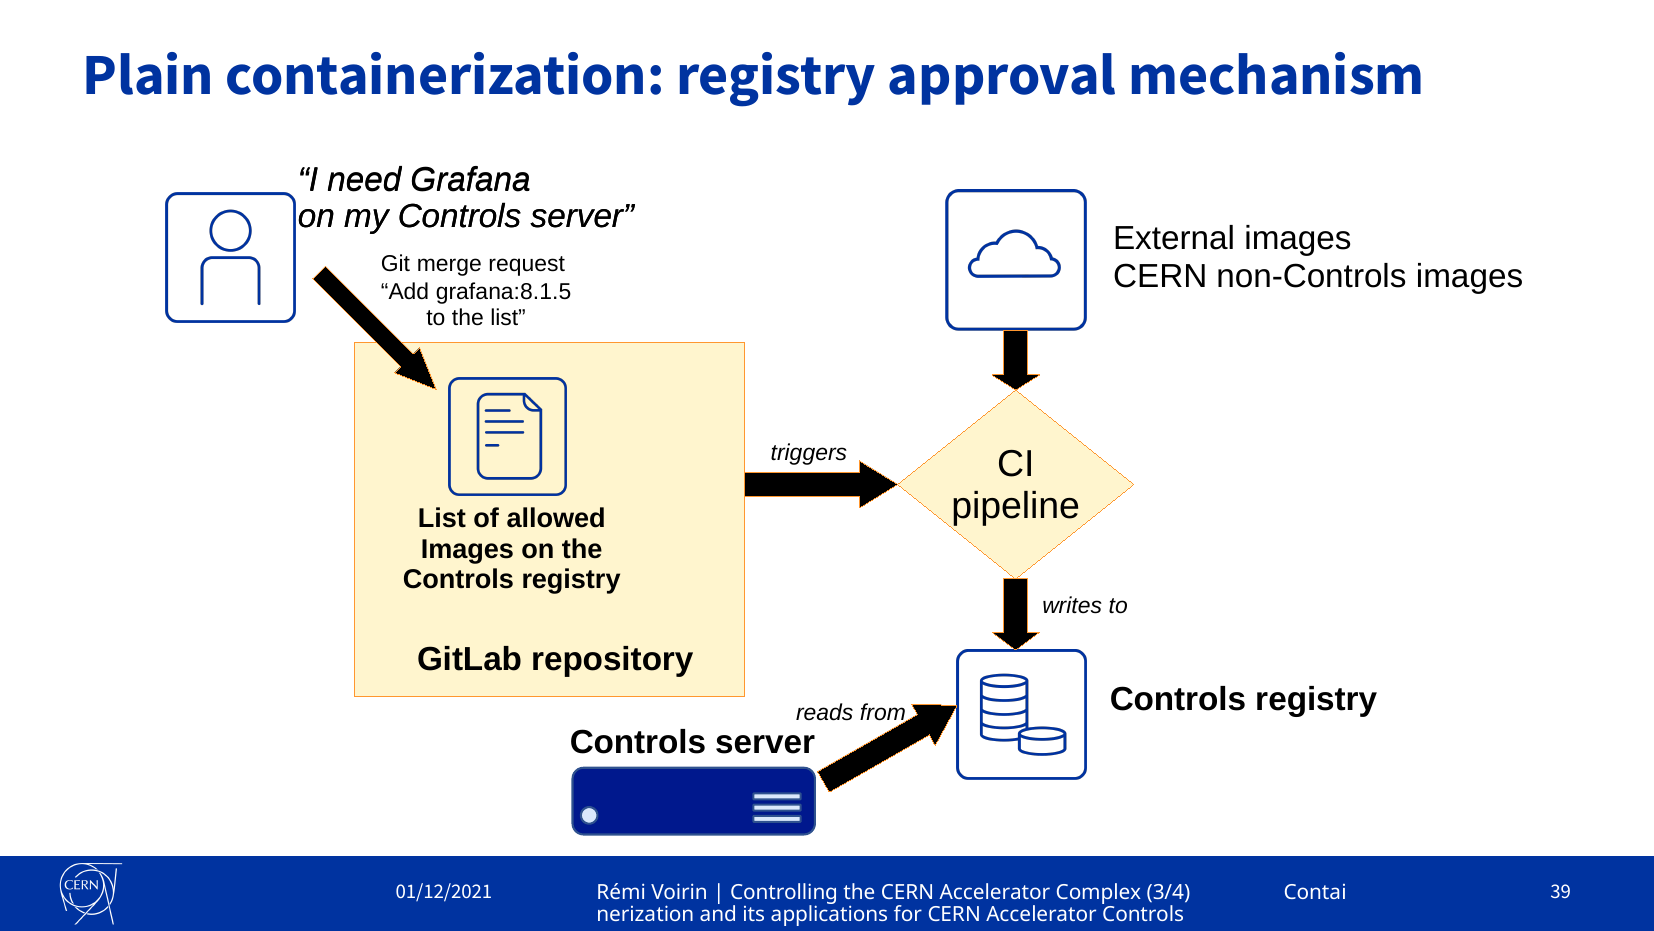

# Plain containerization: registry approval mechanism
“I need Grafana
on my Controls server”
“I need Grafana
on my Controls server”
External images
CERN non-Controls images
Git merge request
“Add grafana:8.1.5
to the list”
CI
pipeline
triggers
List of allowed
Images on the
Controls registry
writes to
GitLab repository
Controls registry
reads from
Controls server
01/12/2021
Rémi Voirin | Controlling the CERN Accelerator Complex (3/4) Containerization and its applications for CERN Accelerator Controls
39